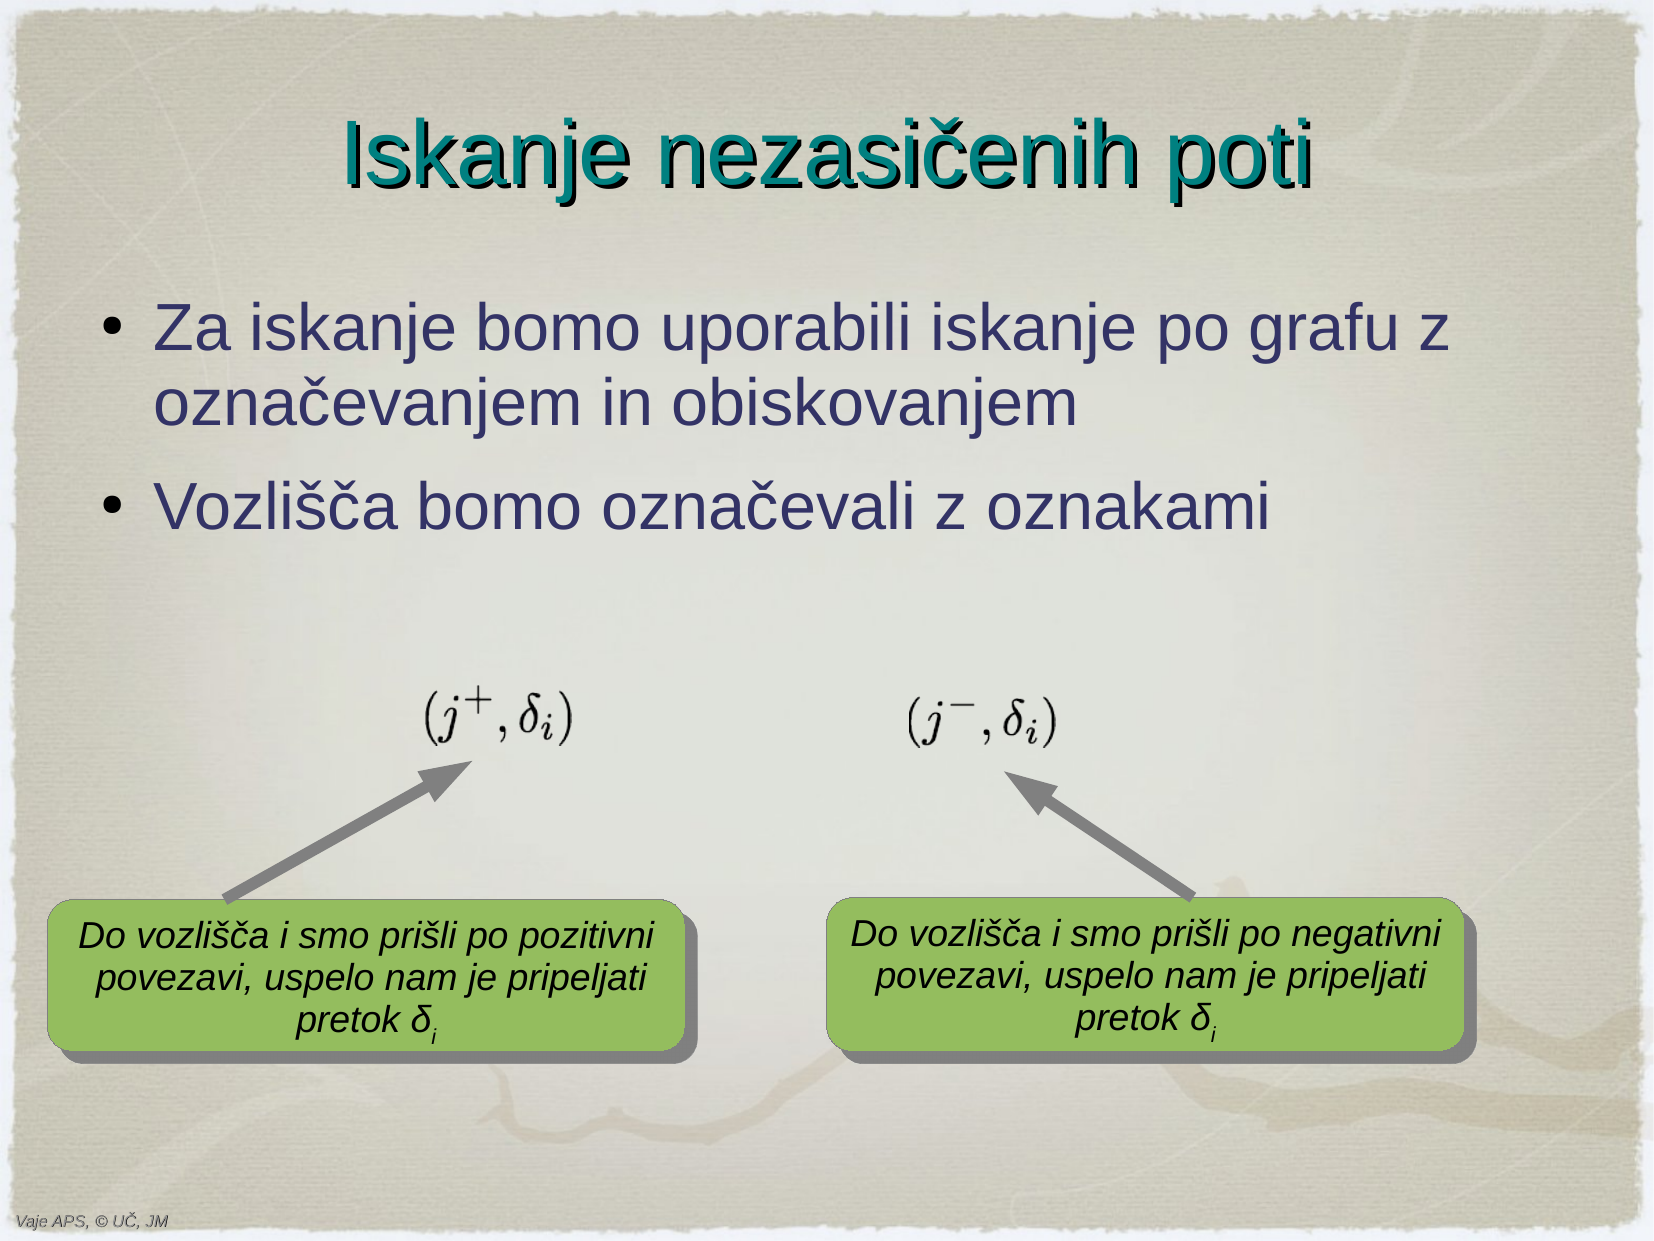

# Iskanje nezasičenih poti
Za iskanje bomo uporabili iskanje po grafu z označevanjem in obiskovanjem
Vozlišča bomo označevali z oznakami
Do vozlišča i smo prišli po pozitivni
 povezavi, uspelo nam je pripeljati
pretok δi
Do vozlišča i smo prišli po negativni
 povezavi, uspelo nam je pripeljati
pretok δi